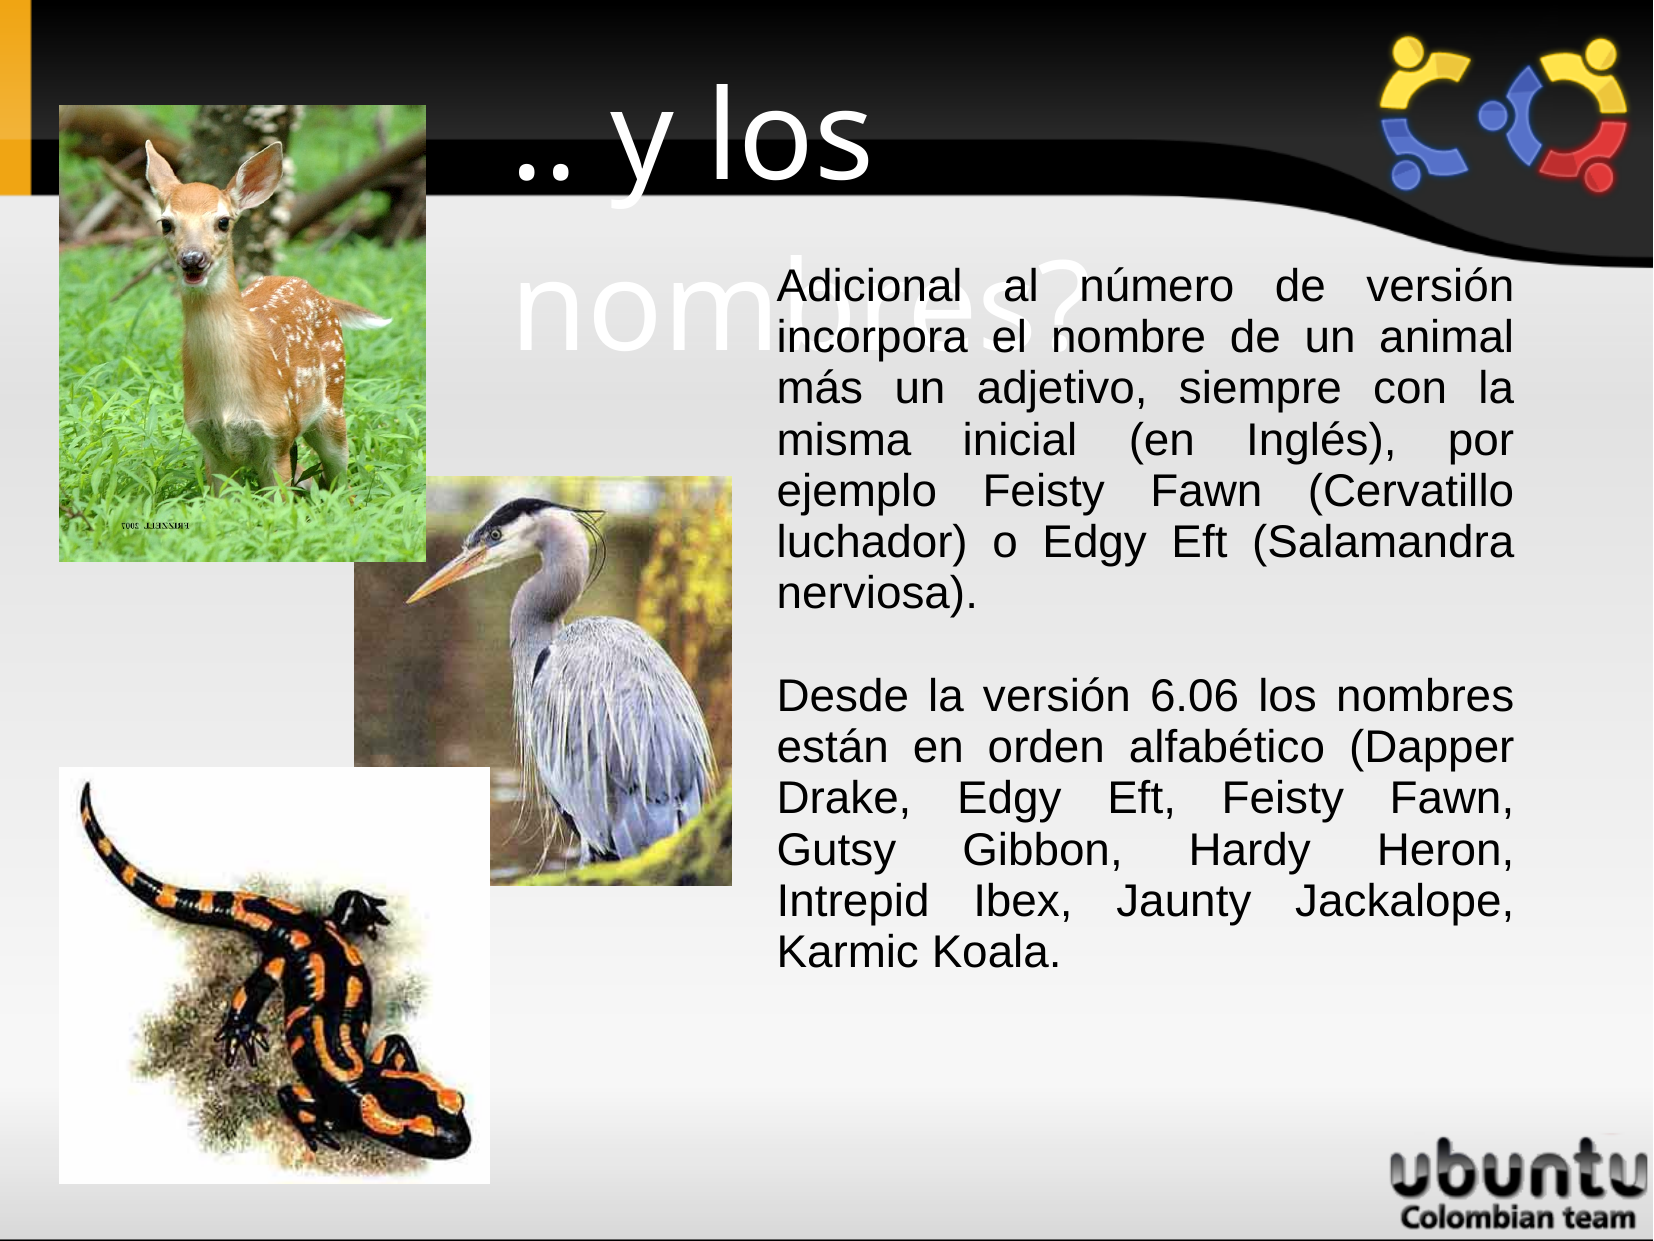

.. y los nombres?
Adicional al número de versión incorpora el nombre de un animal más un adjetivo, siempre con la misma inicial (en Inglés), por ejemplo Feisty Fawn (Cervatillo luchador) o Edgy Eft (Salamandra nerviosa).
Desde la versión 6.06 los nombres están en orden alfabético (Dapper Drake, Edgy Eft, Feisty Fawn, Gutsy Gibbon, Hardy Heron, Intrepid Ibex, Jaunty Jackalope, Karmic Koala.